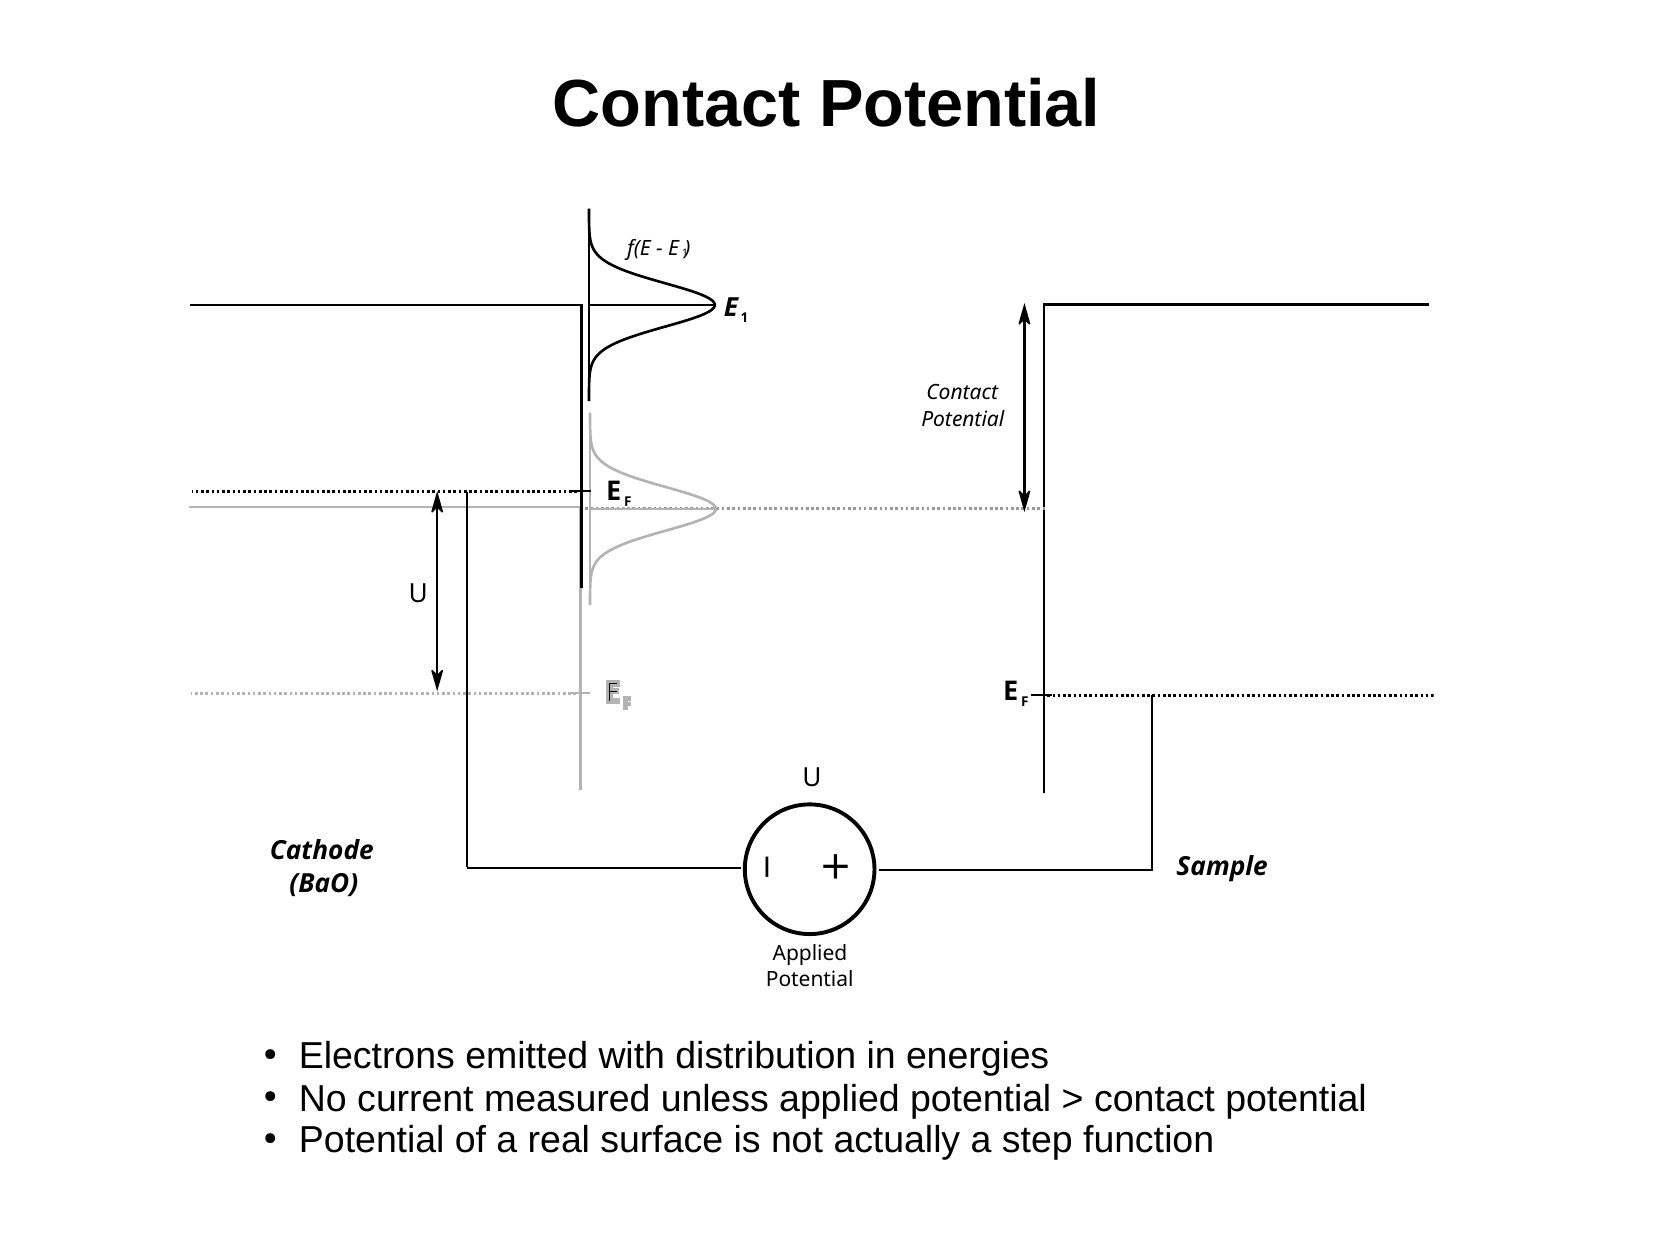

# Contact Potential
Electrons emitted with distribution in energies
No current measured unless applied potential > contact potential
Potential of a real surface is not actually a step function